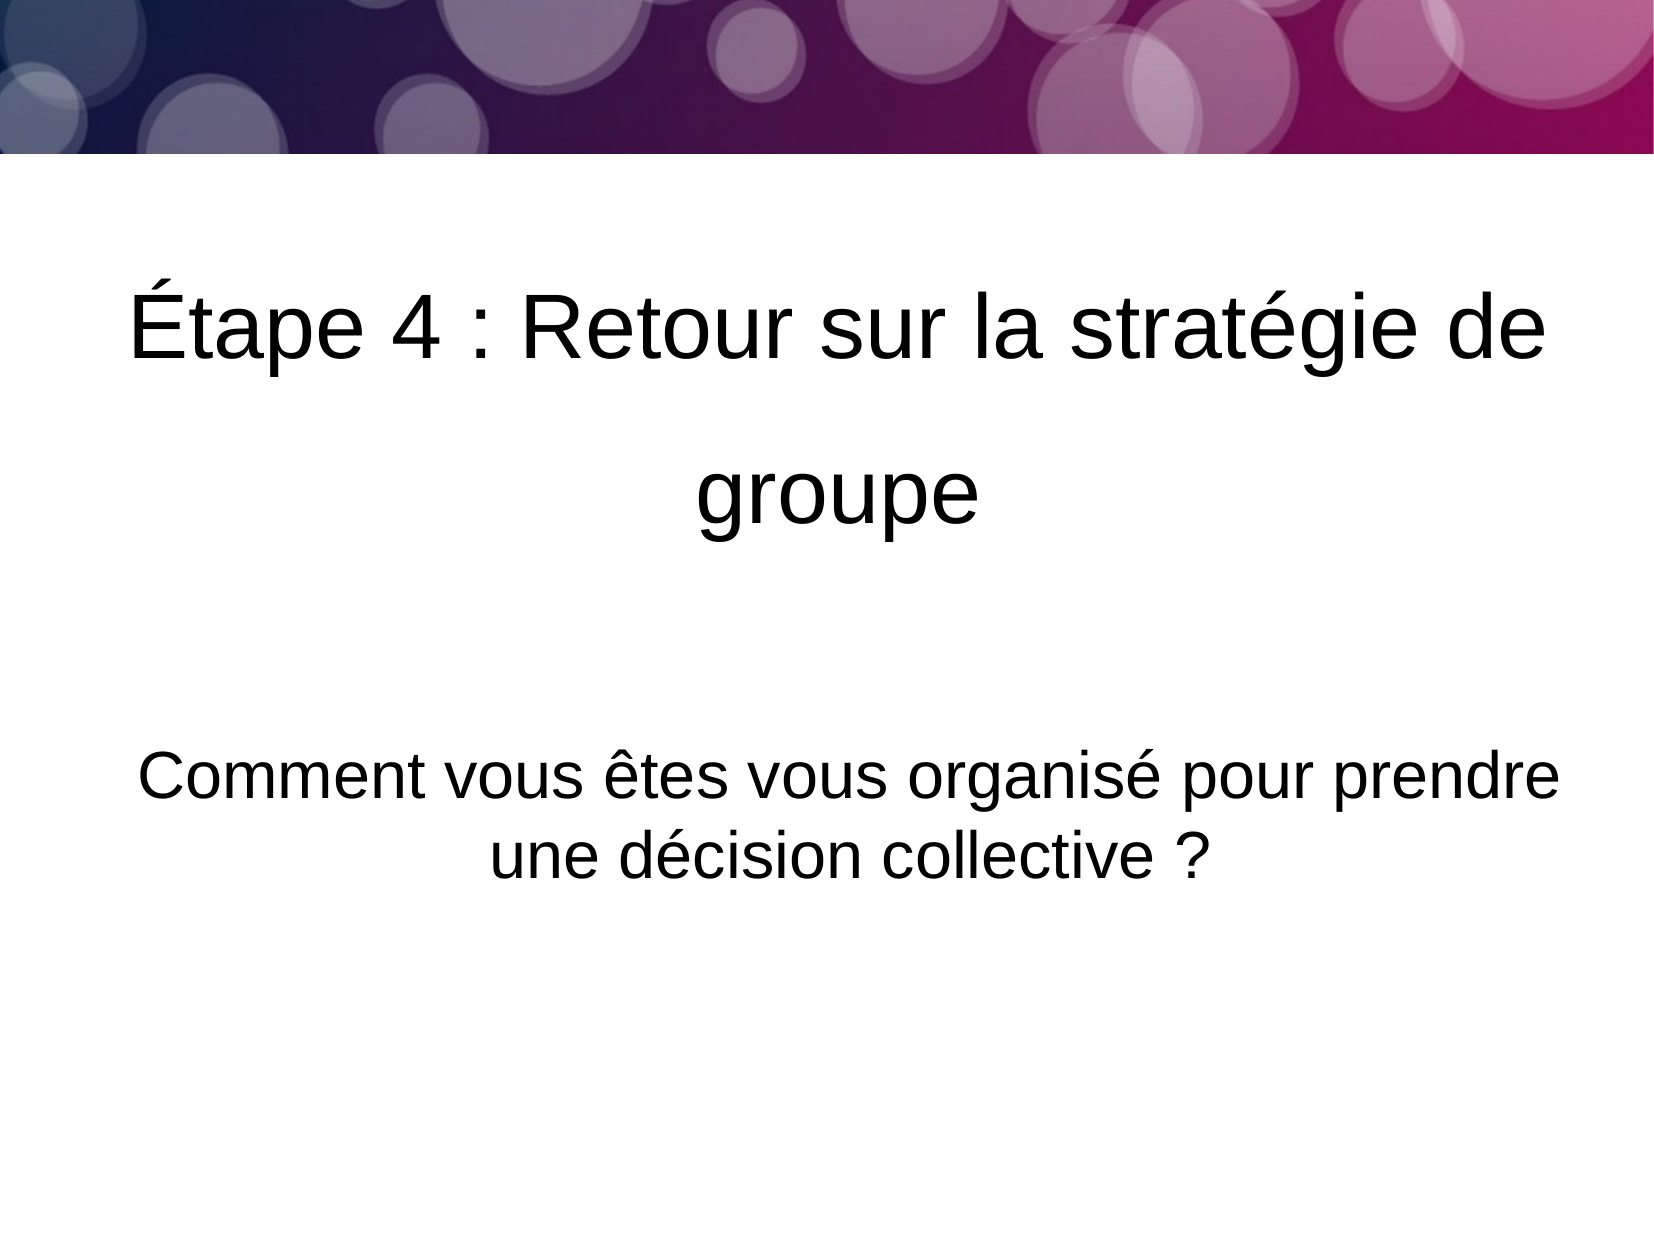

Étape 4 : Retour sur la stratégie de groupe
# Comment vous êtes vous organisé pour prendre une décision collective ?